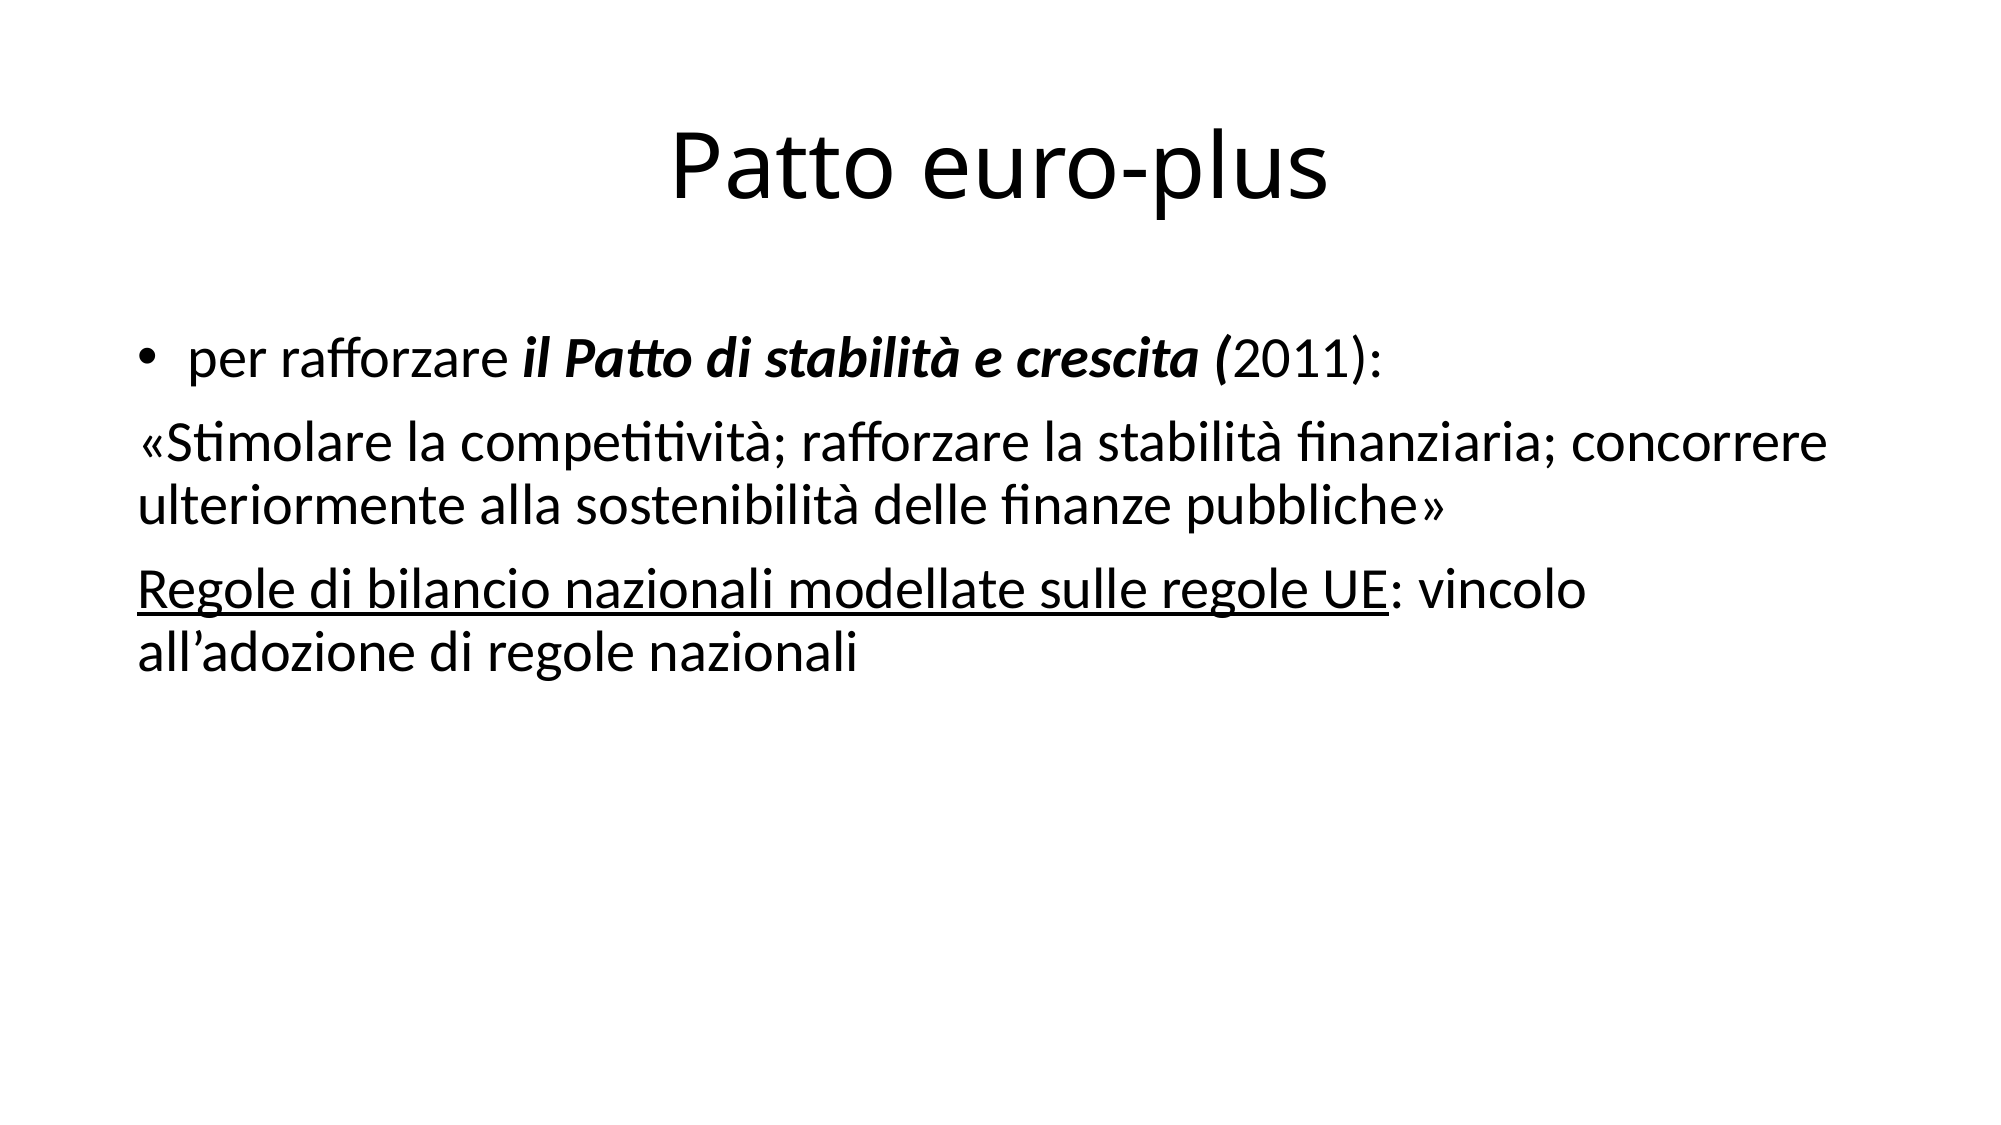

# Patto euro-plus
 per rafforzare il Patto di stabilità e crescita (2011):
«Stimolare la competitività; rafforzare la stabilità finanziaria; concorrere ulteriormente alla sostenibilità delle finanze pubbliche»
Regole di bilancio nazionali modellate sulle regole UE: vincolo all’adozione di regole nazionali